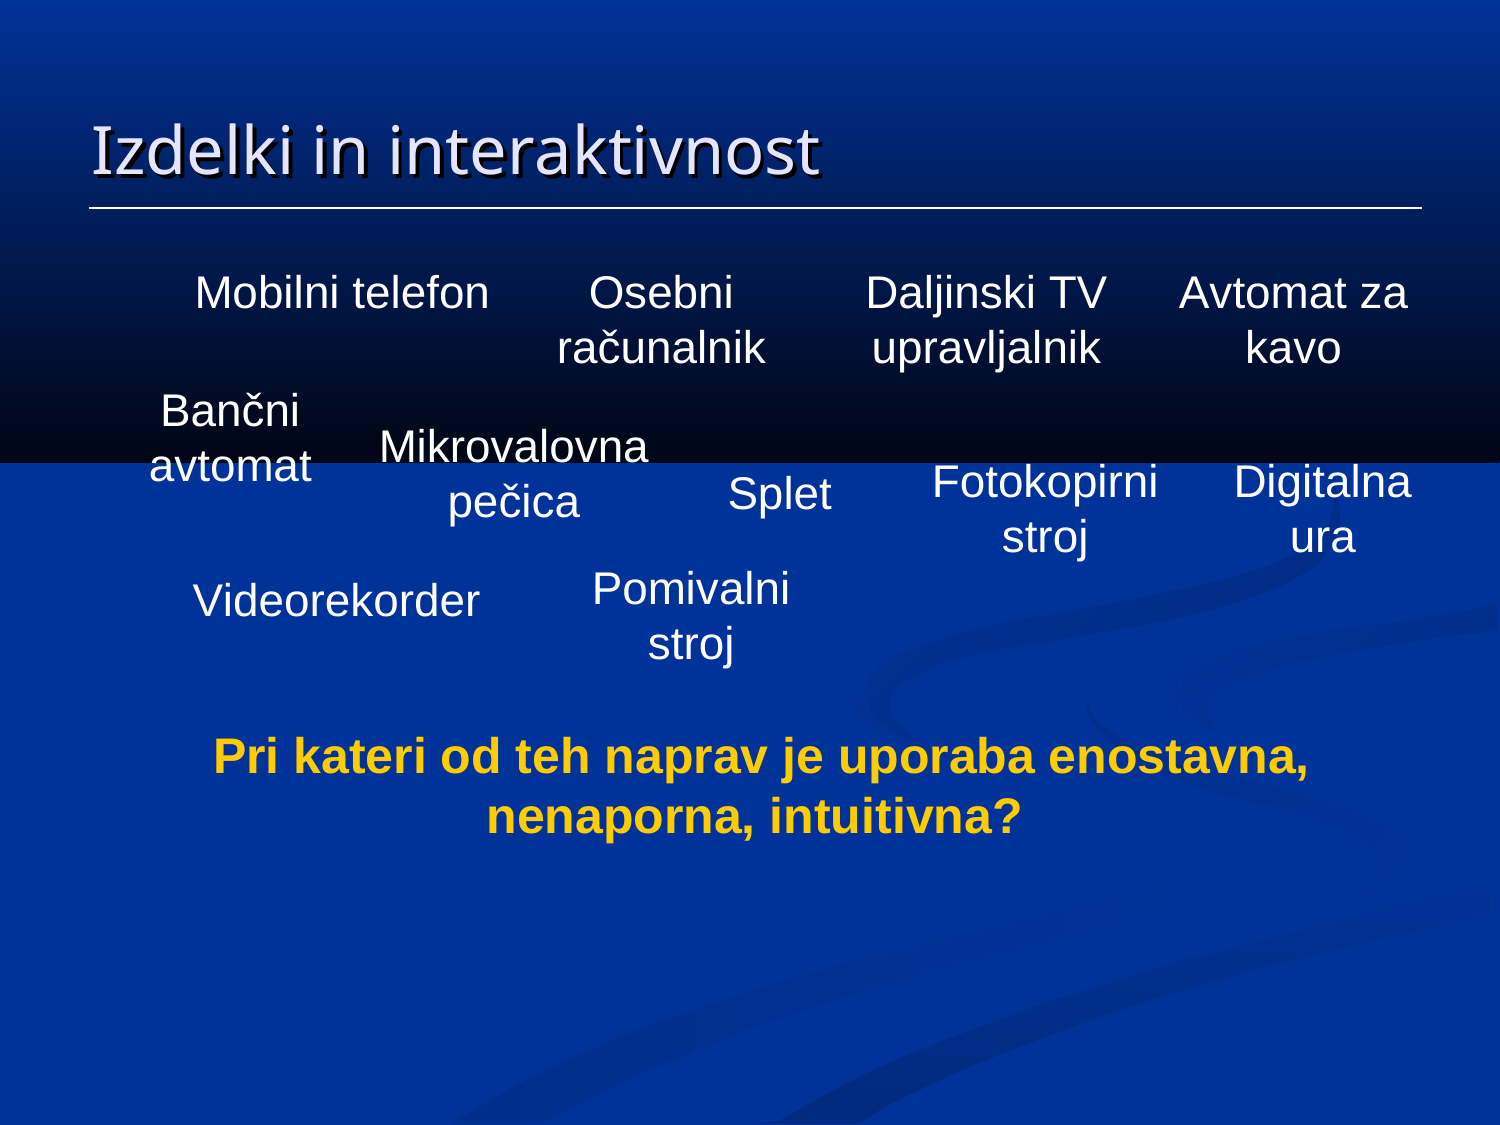

Izdelki in interaktivnost
Mobilni telefon
Osebni računalnik
Daljinski TV upravljalnik
Avtomat za kavo
Bančni avtomat
Mikrovalovna pečica
Fotokopirni stroj
Digitalna ura
Splet
Pomivalni stroj
Videorekorder
Pri kateri od teh naprav je uporaba enostavna, nenaporna, intuitivna?